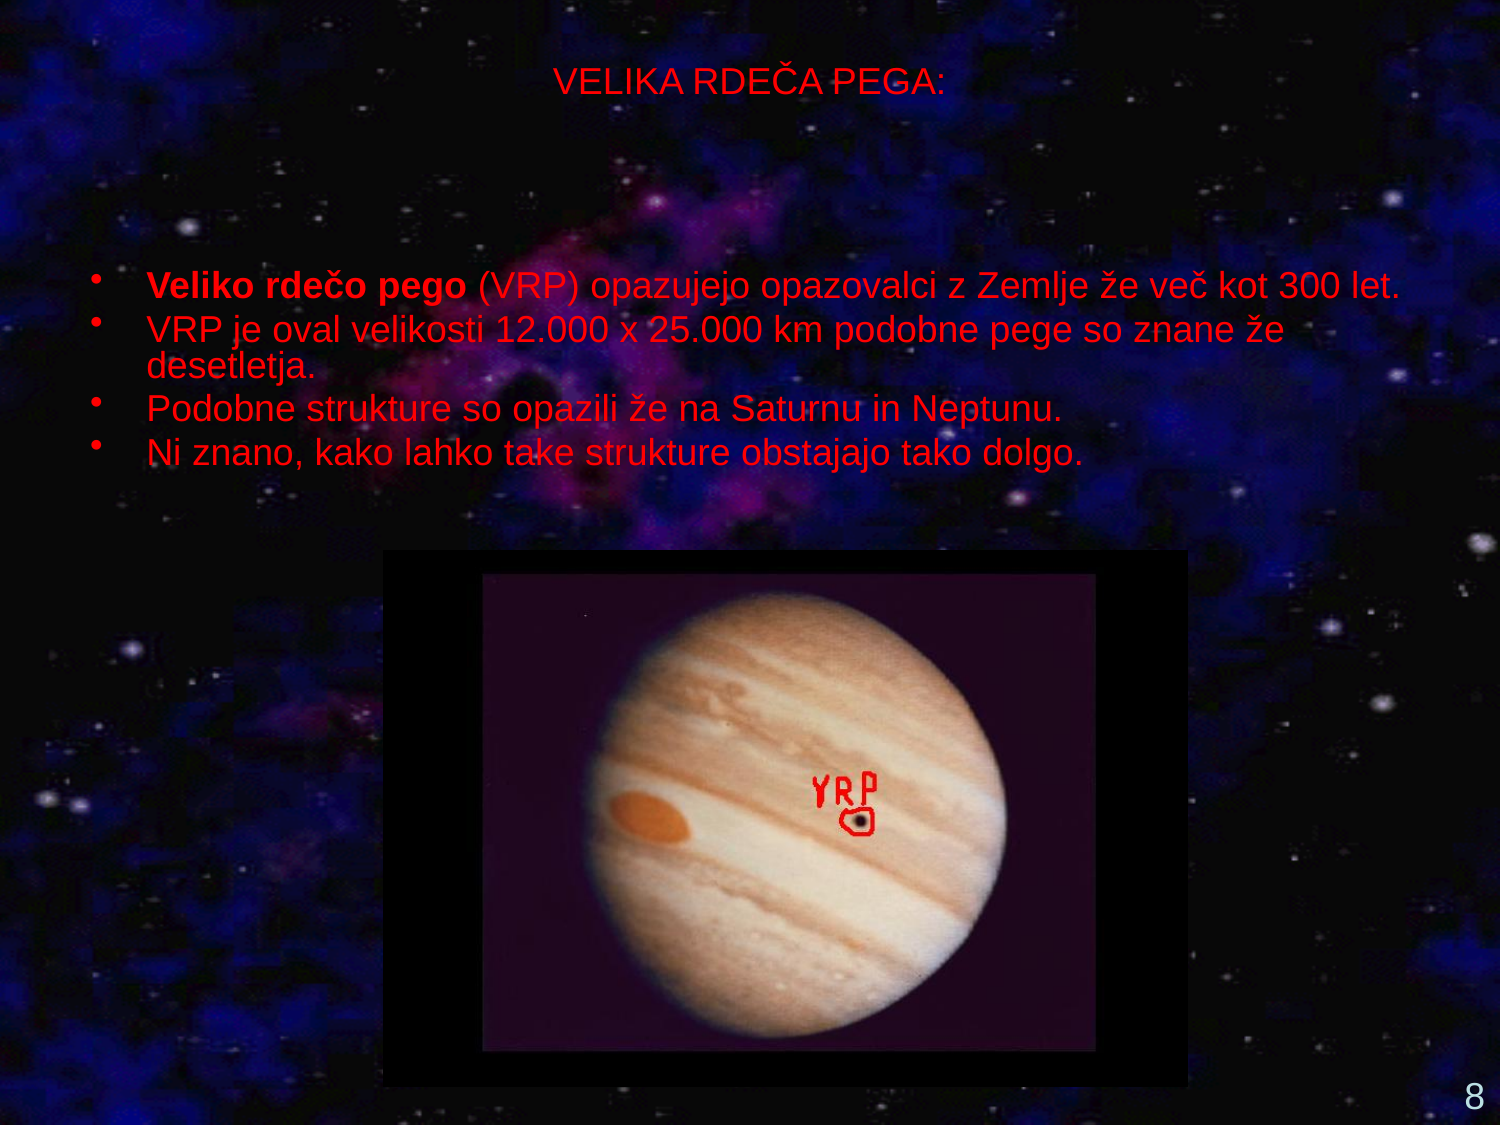

# VELIKA RDEČA PEGA:
Veliko rdečo pego (VRP) opazujejo opazovalci z Zemlje že več kot 300 let.
VRP je oval velikosti 12.000 x 25.000 km podobne pege so znane že desetletja.
Podobne strukture so opazili že na Saturnu in Neptunu.
Ni znano, kako lahko take strukture obstajajo tako dolgo.
8